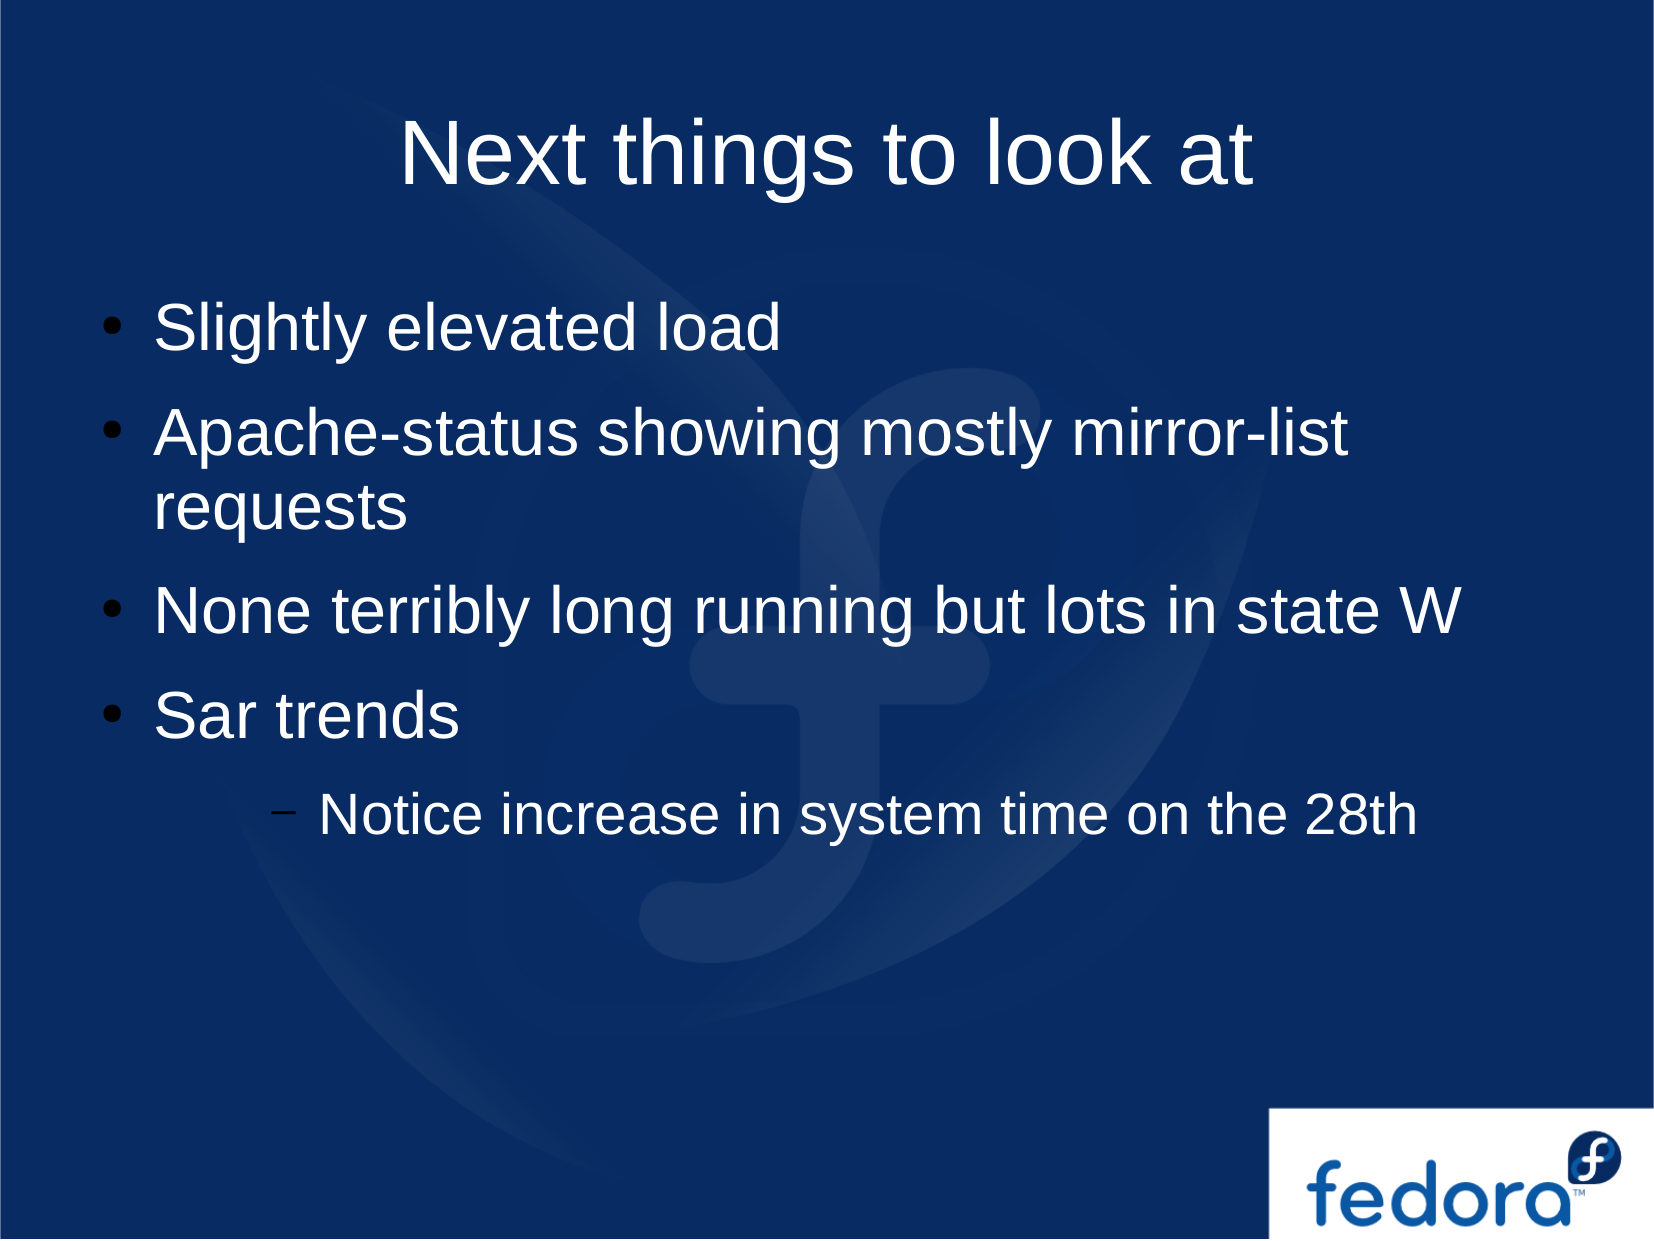

# Next things to look at
Slightly elevated load
Apache-status showing mostly mirror-list requests
None terribly long running but lots in state W
Sar trends
Notice increase in system time on the 28th